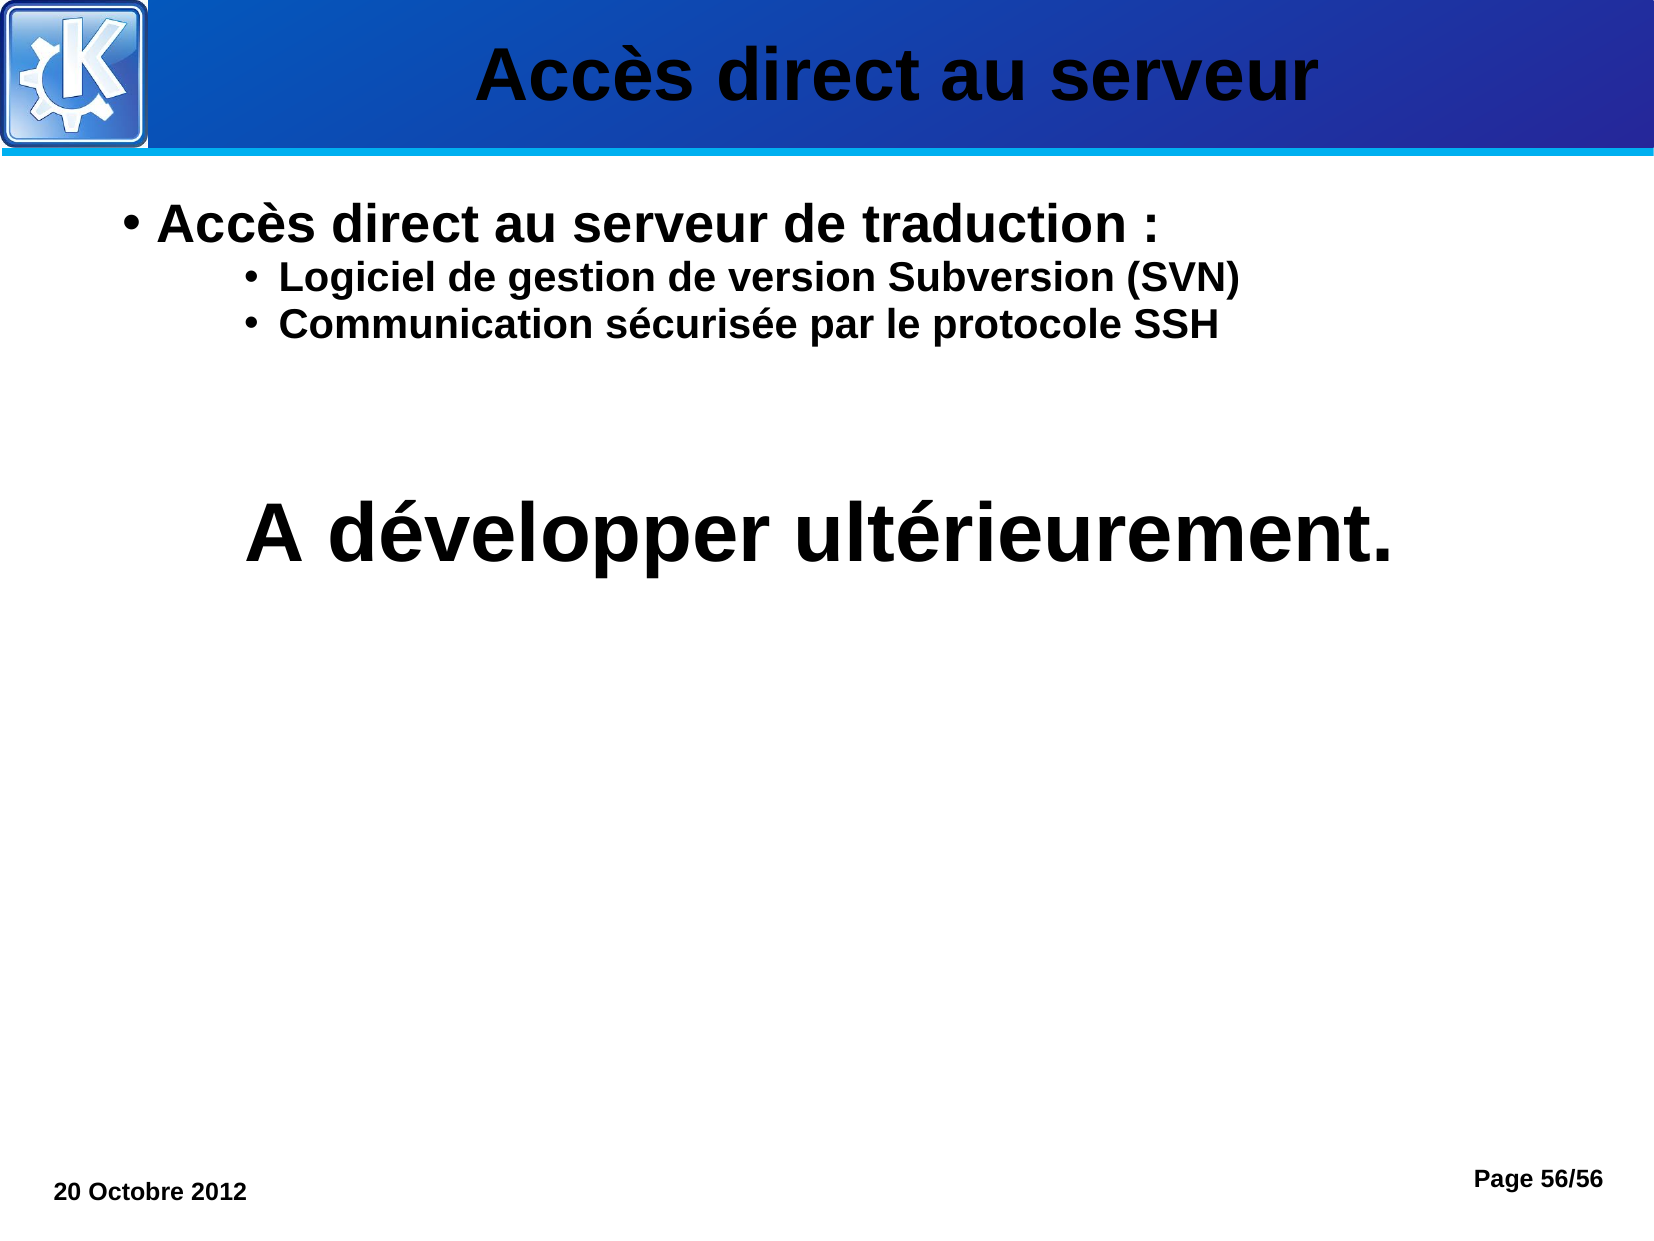

Accès direct au serveur
Accès direct au serveur de traduction :
Logiciel de gestion de version Subversion (SVN)
Communication sécurisée par le protocole SSH
A développer ultérieurement.